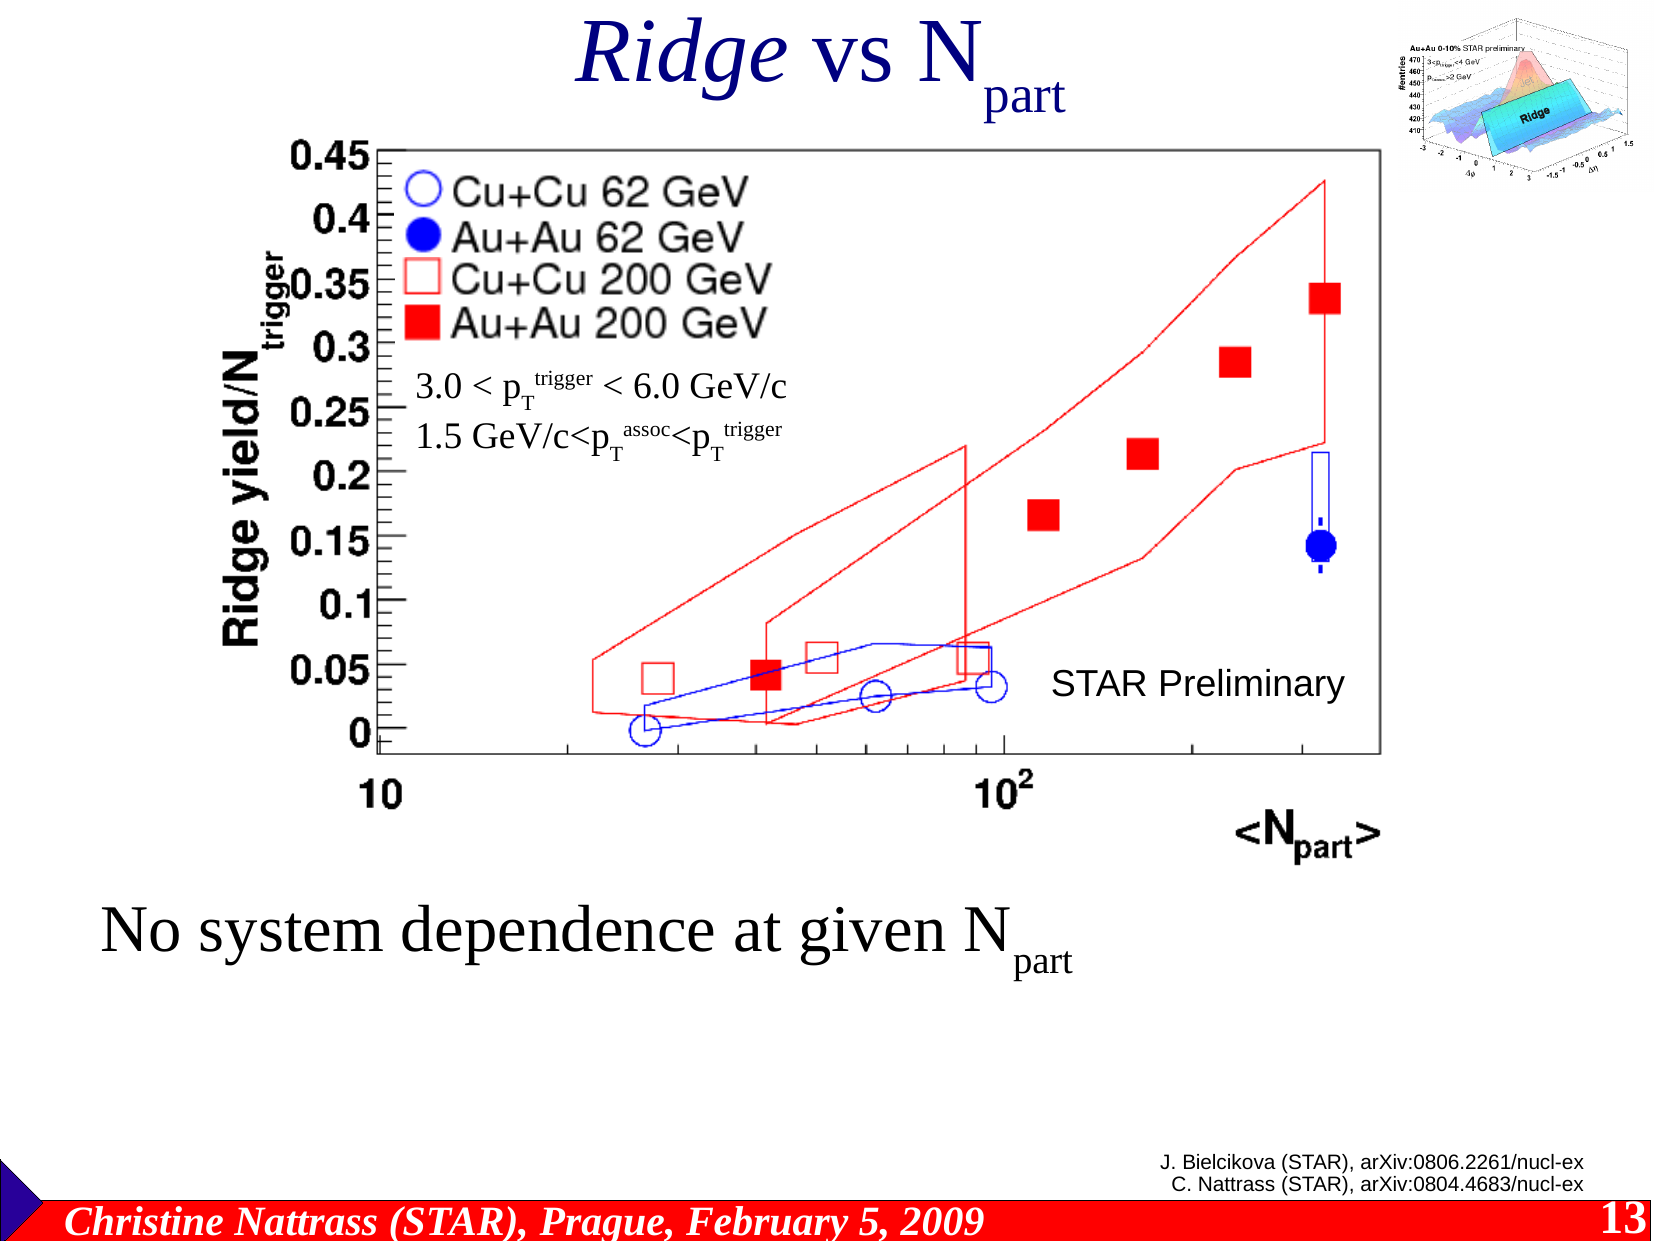

# Ridge vs Npart
3.0 < pTtrigger < 6.0 GeV/c
1.5 GeV/c<pTassoc<pTtrigger
STAR Preliminary
No system dependence at given Npart
J. Bielcikova (STAR), arXiv:0806.2261/nucl-ex
C. Nattrass (STAR), arXiv:0804.4683/nucl-ex
13